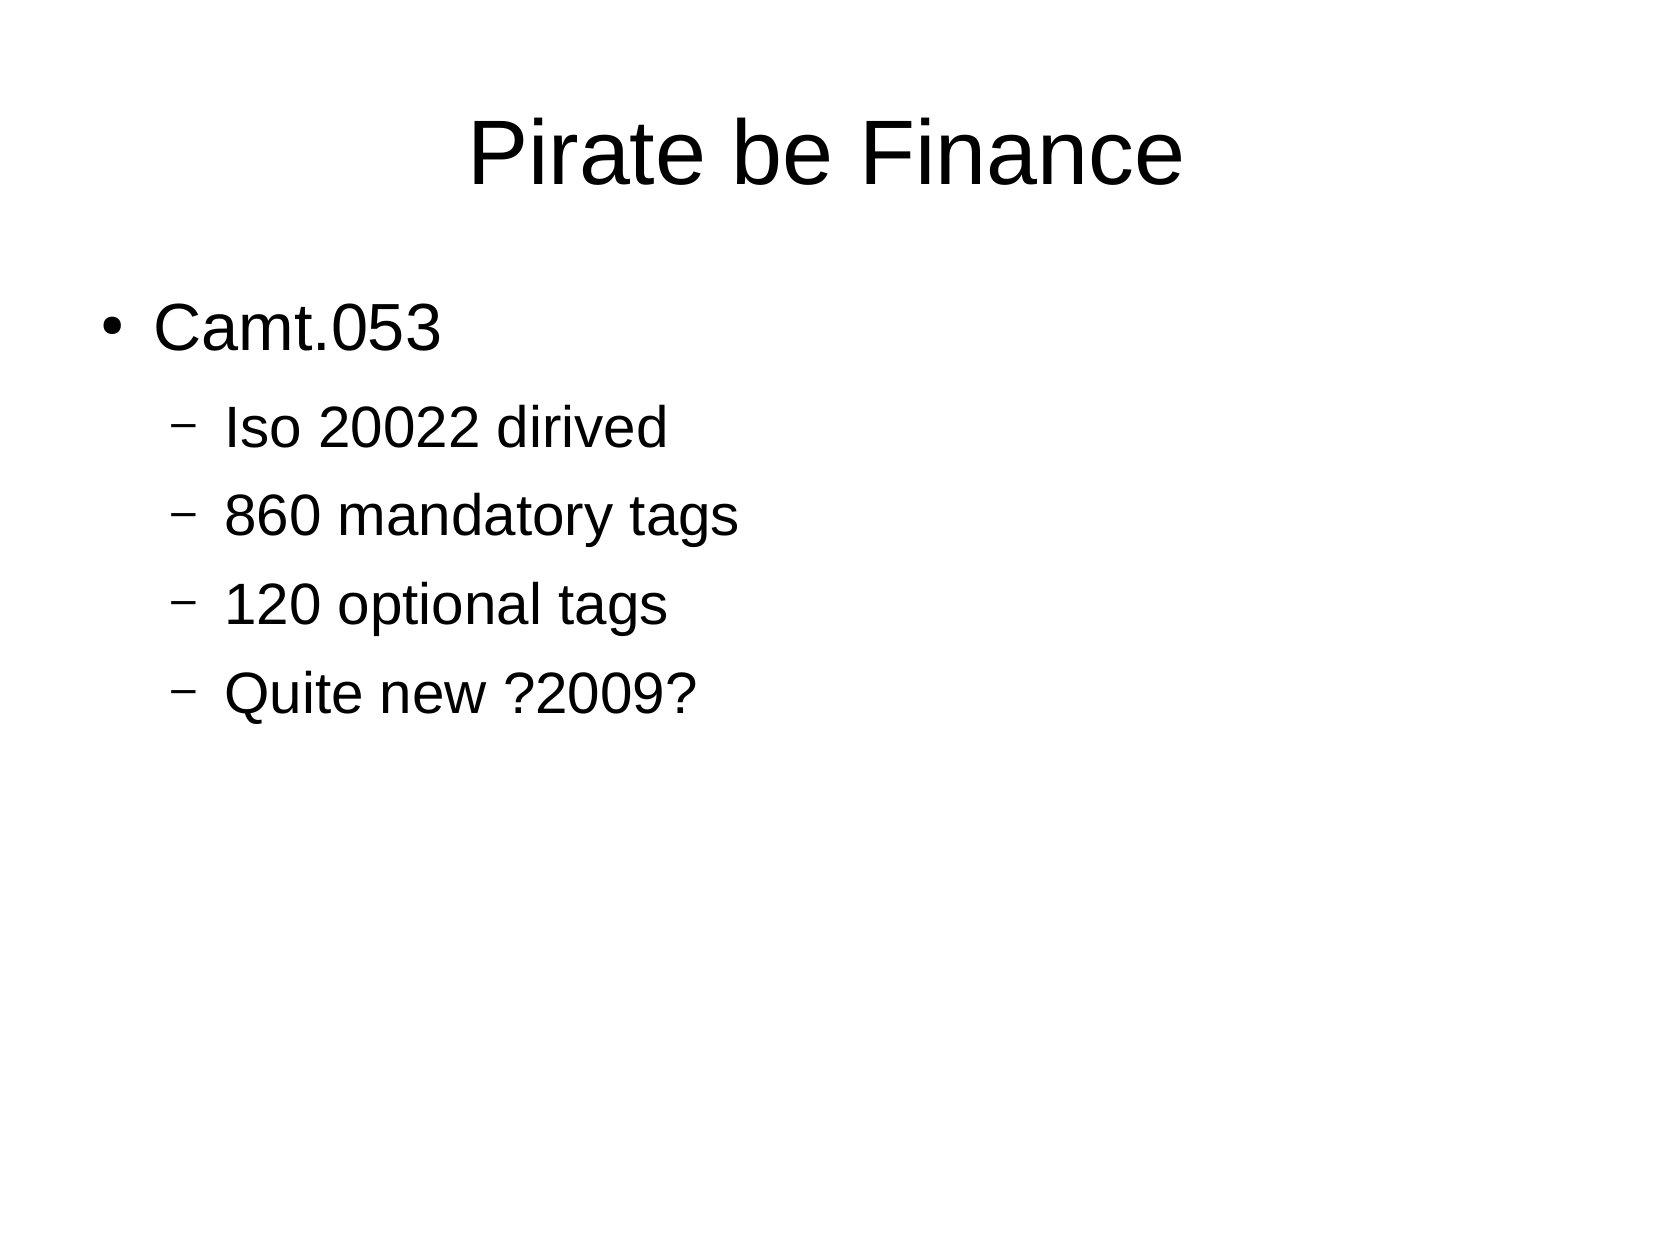

# Pirate be Finance
Camt.053
Iso 20022 dirived
860 mandatory tags
120 optional tags
Quite new ?2009?